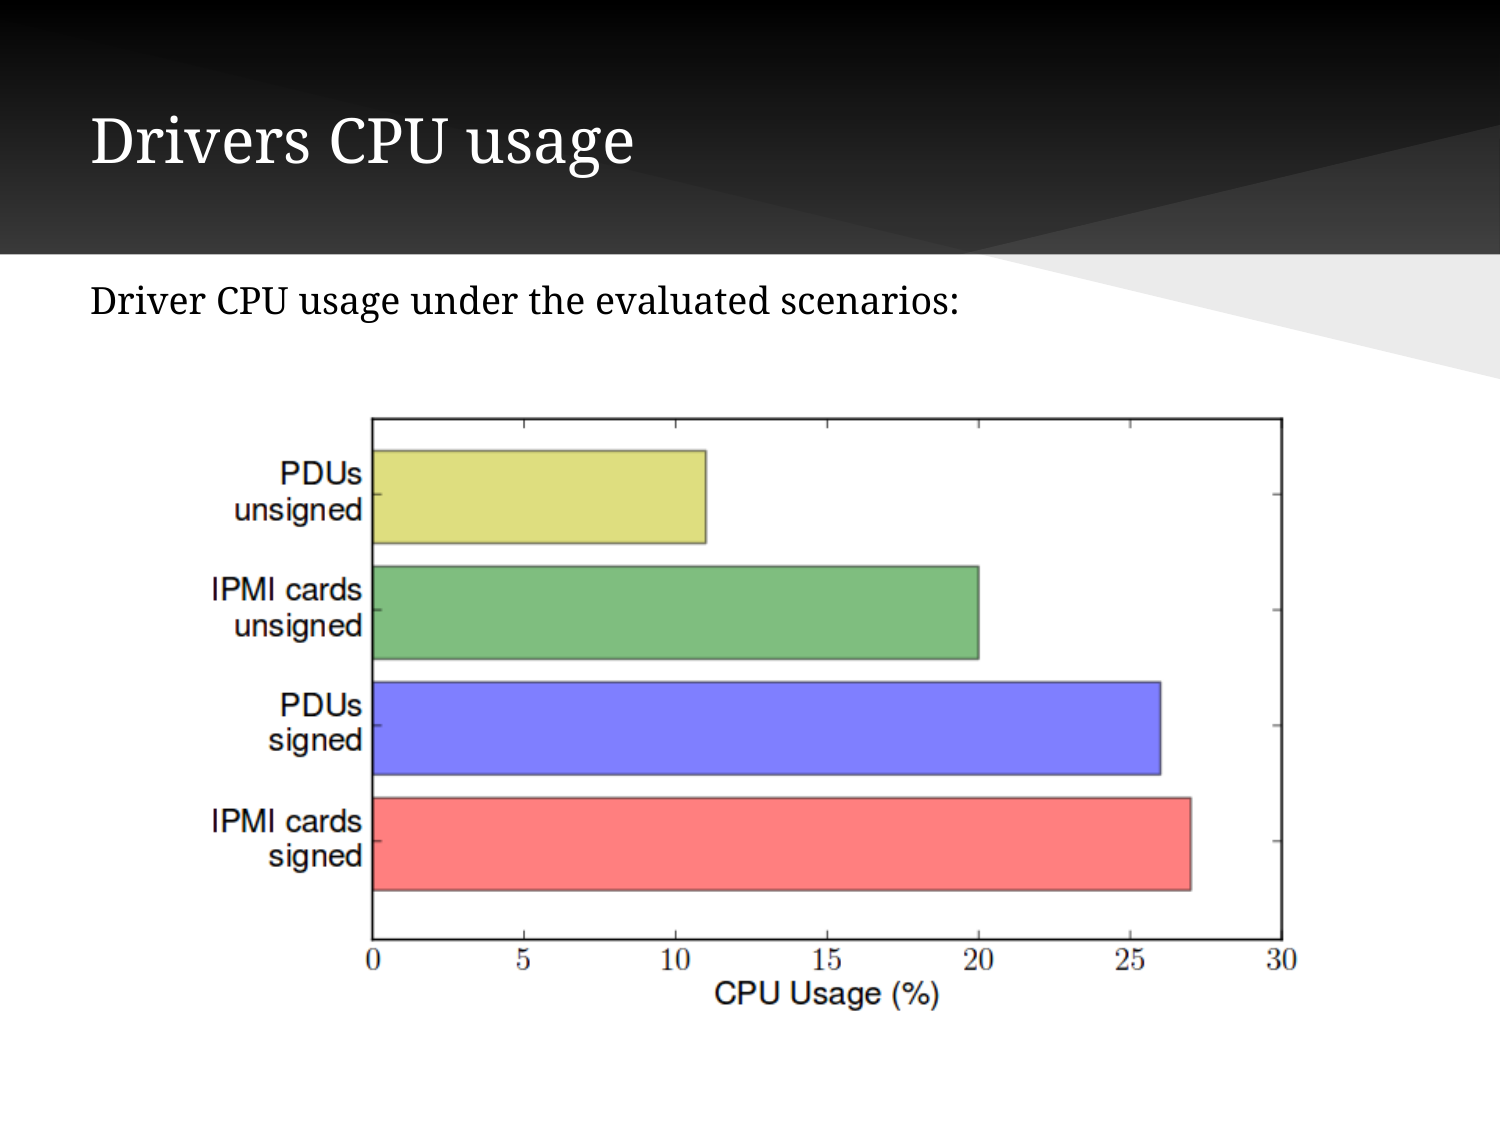

Drivers CPU usage
# Driver CPU usage under the evaluated scenarios: